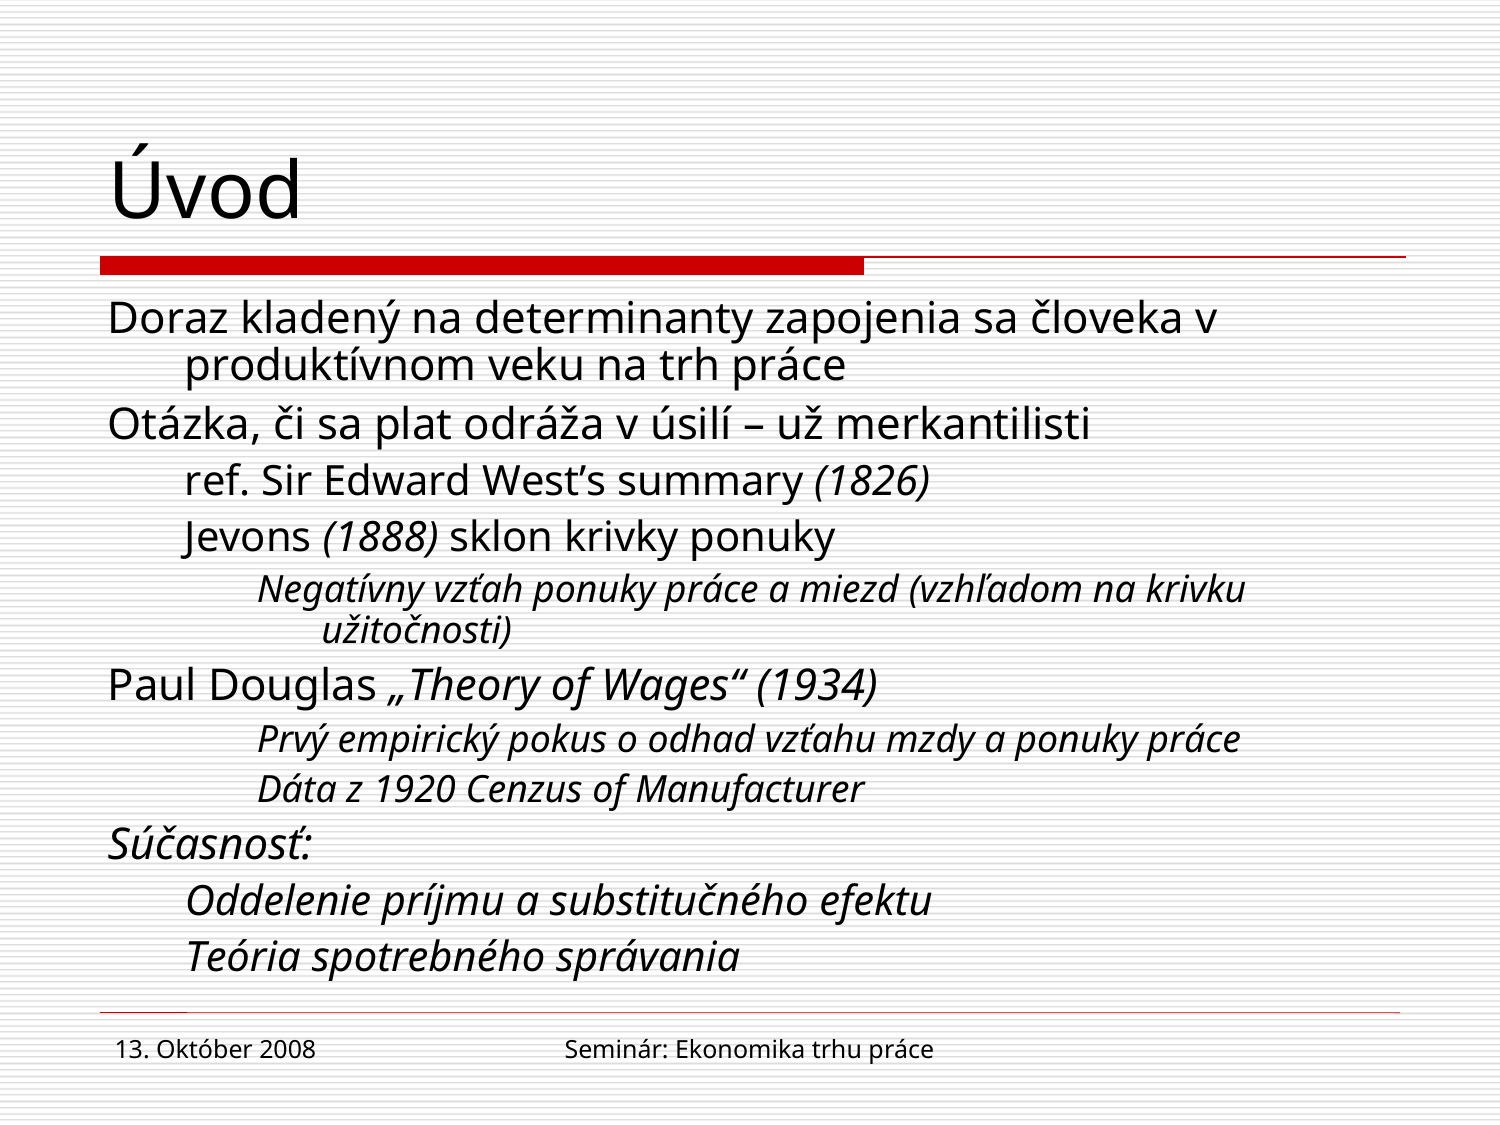

# Úvod
Doraz kladený na determinanty zapojenia sa človeka v produktívnom veku na trh práce
Otázka, či sa plat odráža v úsilí – už merkantilisti
ref. Sir Edward West’s summary (1826)‏
Jevons (1888) sklon krivky ponuky
Negatívny vzťah ponuky práce a miezd (vzhľadom na krivku užitočnosti)‏
Paul Douglas „Theory of Wages“ (1934)‏
Prvý empirický pokus o odhad vzťahu mzdy a ponuky práce
Dáta z 1920 Cenzus of Manufacturer
Súčasnosť:
Oddelenie príjmu a substitučného efektu
Teória spotrebného správania